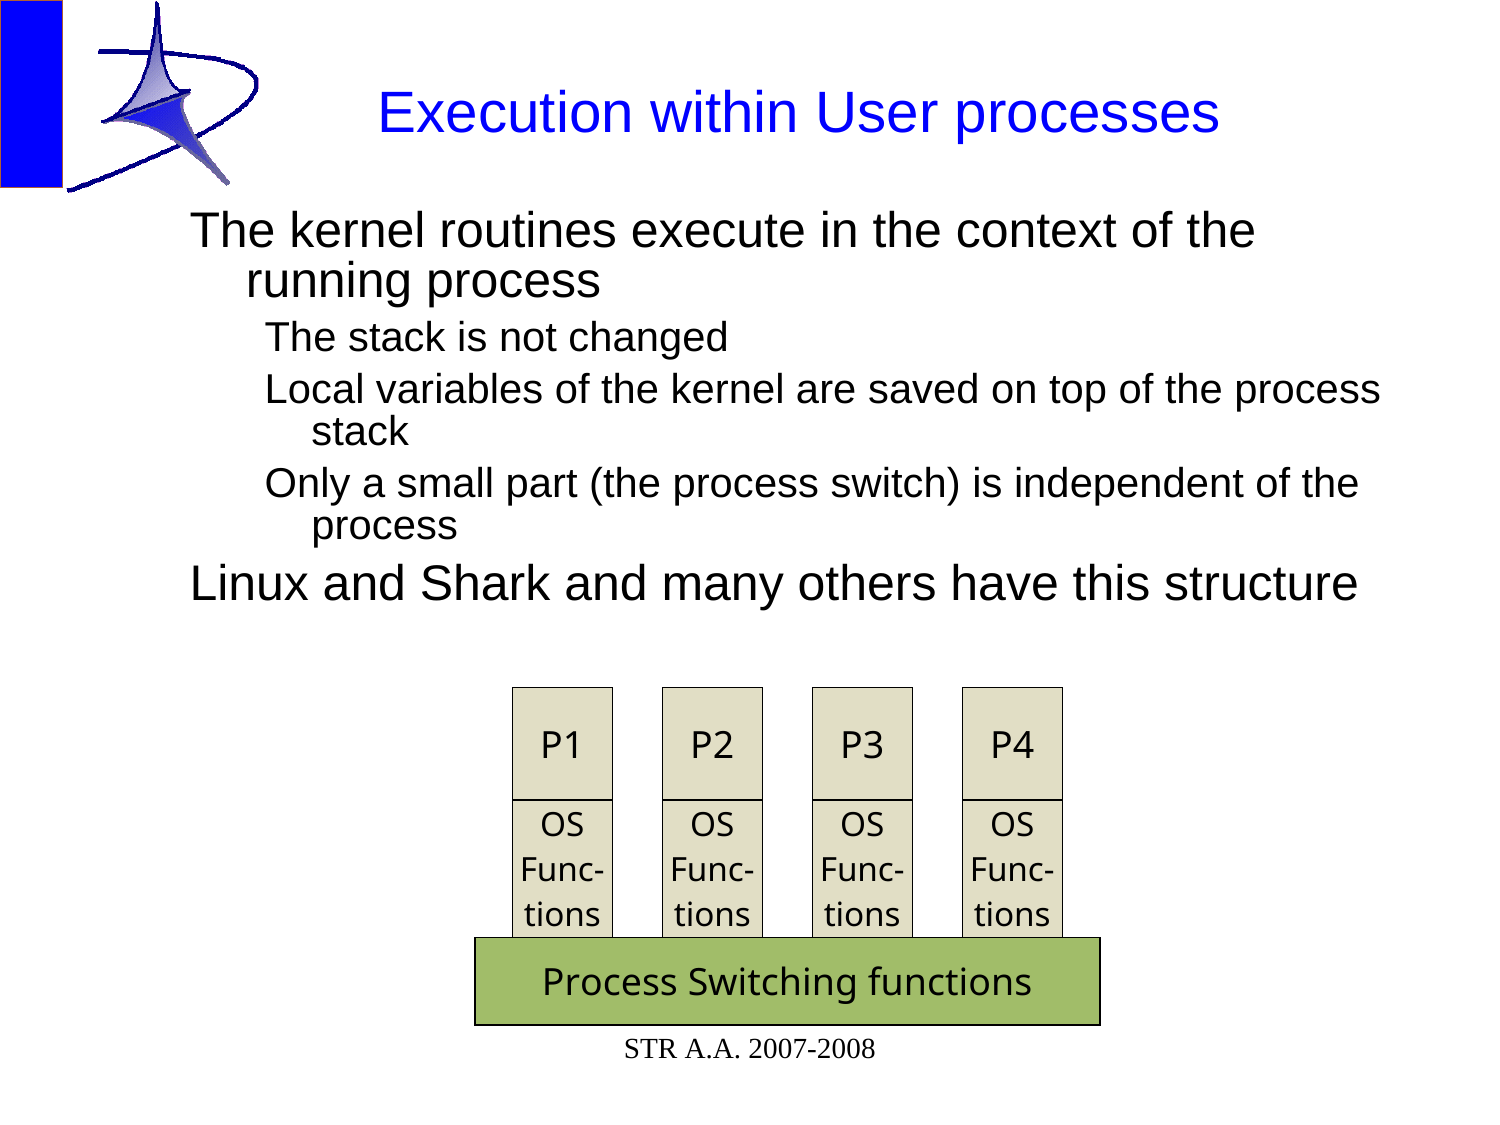

# Execution within User processes
The kernel routines execute in the context of the running process
The stack is not changed
Local variables of the kernel are saved on top of the process stack
Only a small part (the process switch) is independent of the process
Linux and Shark and many others have this structure
P1
P2
P3
P4
OS
Func-
tions
OS
Func-
tions
OS
Func-
tions
OS
Func-
tions
Process Switching functions
STR A.A. 2007-2008